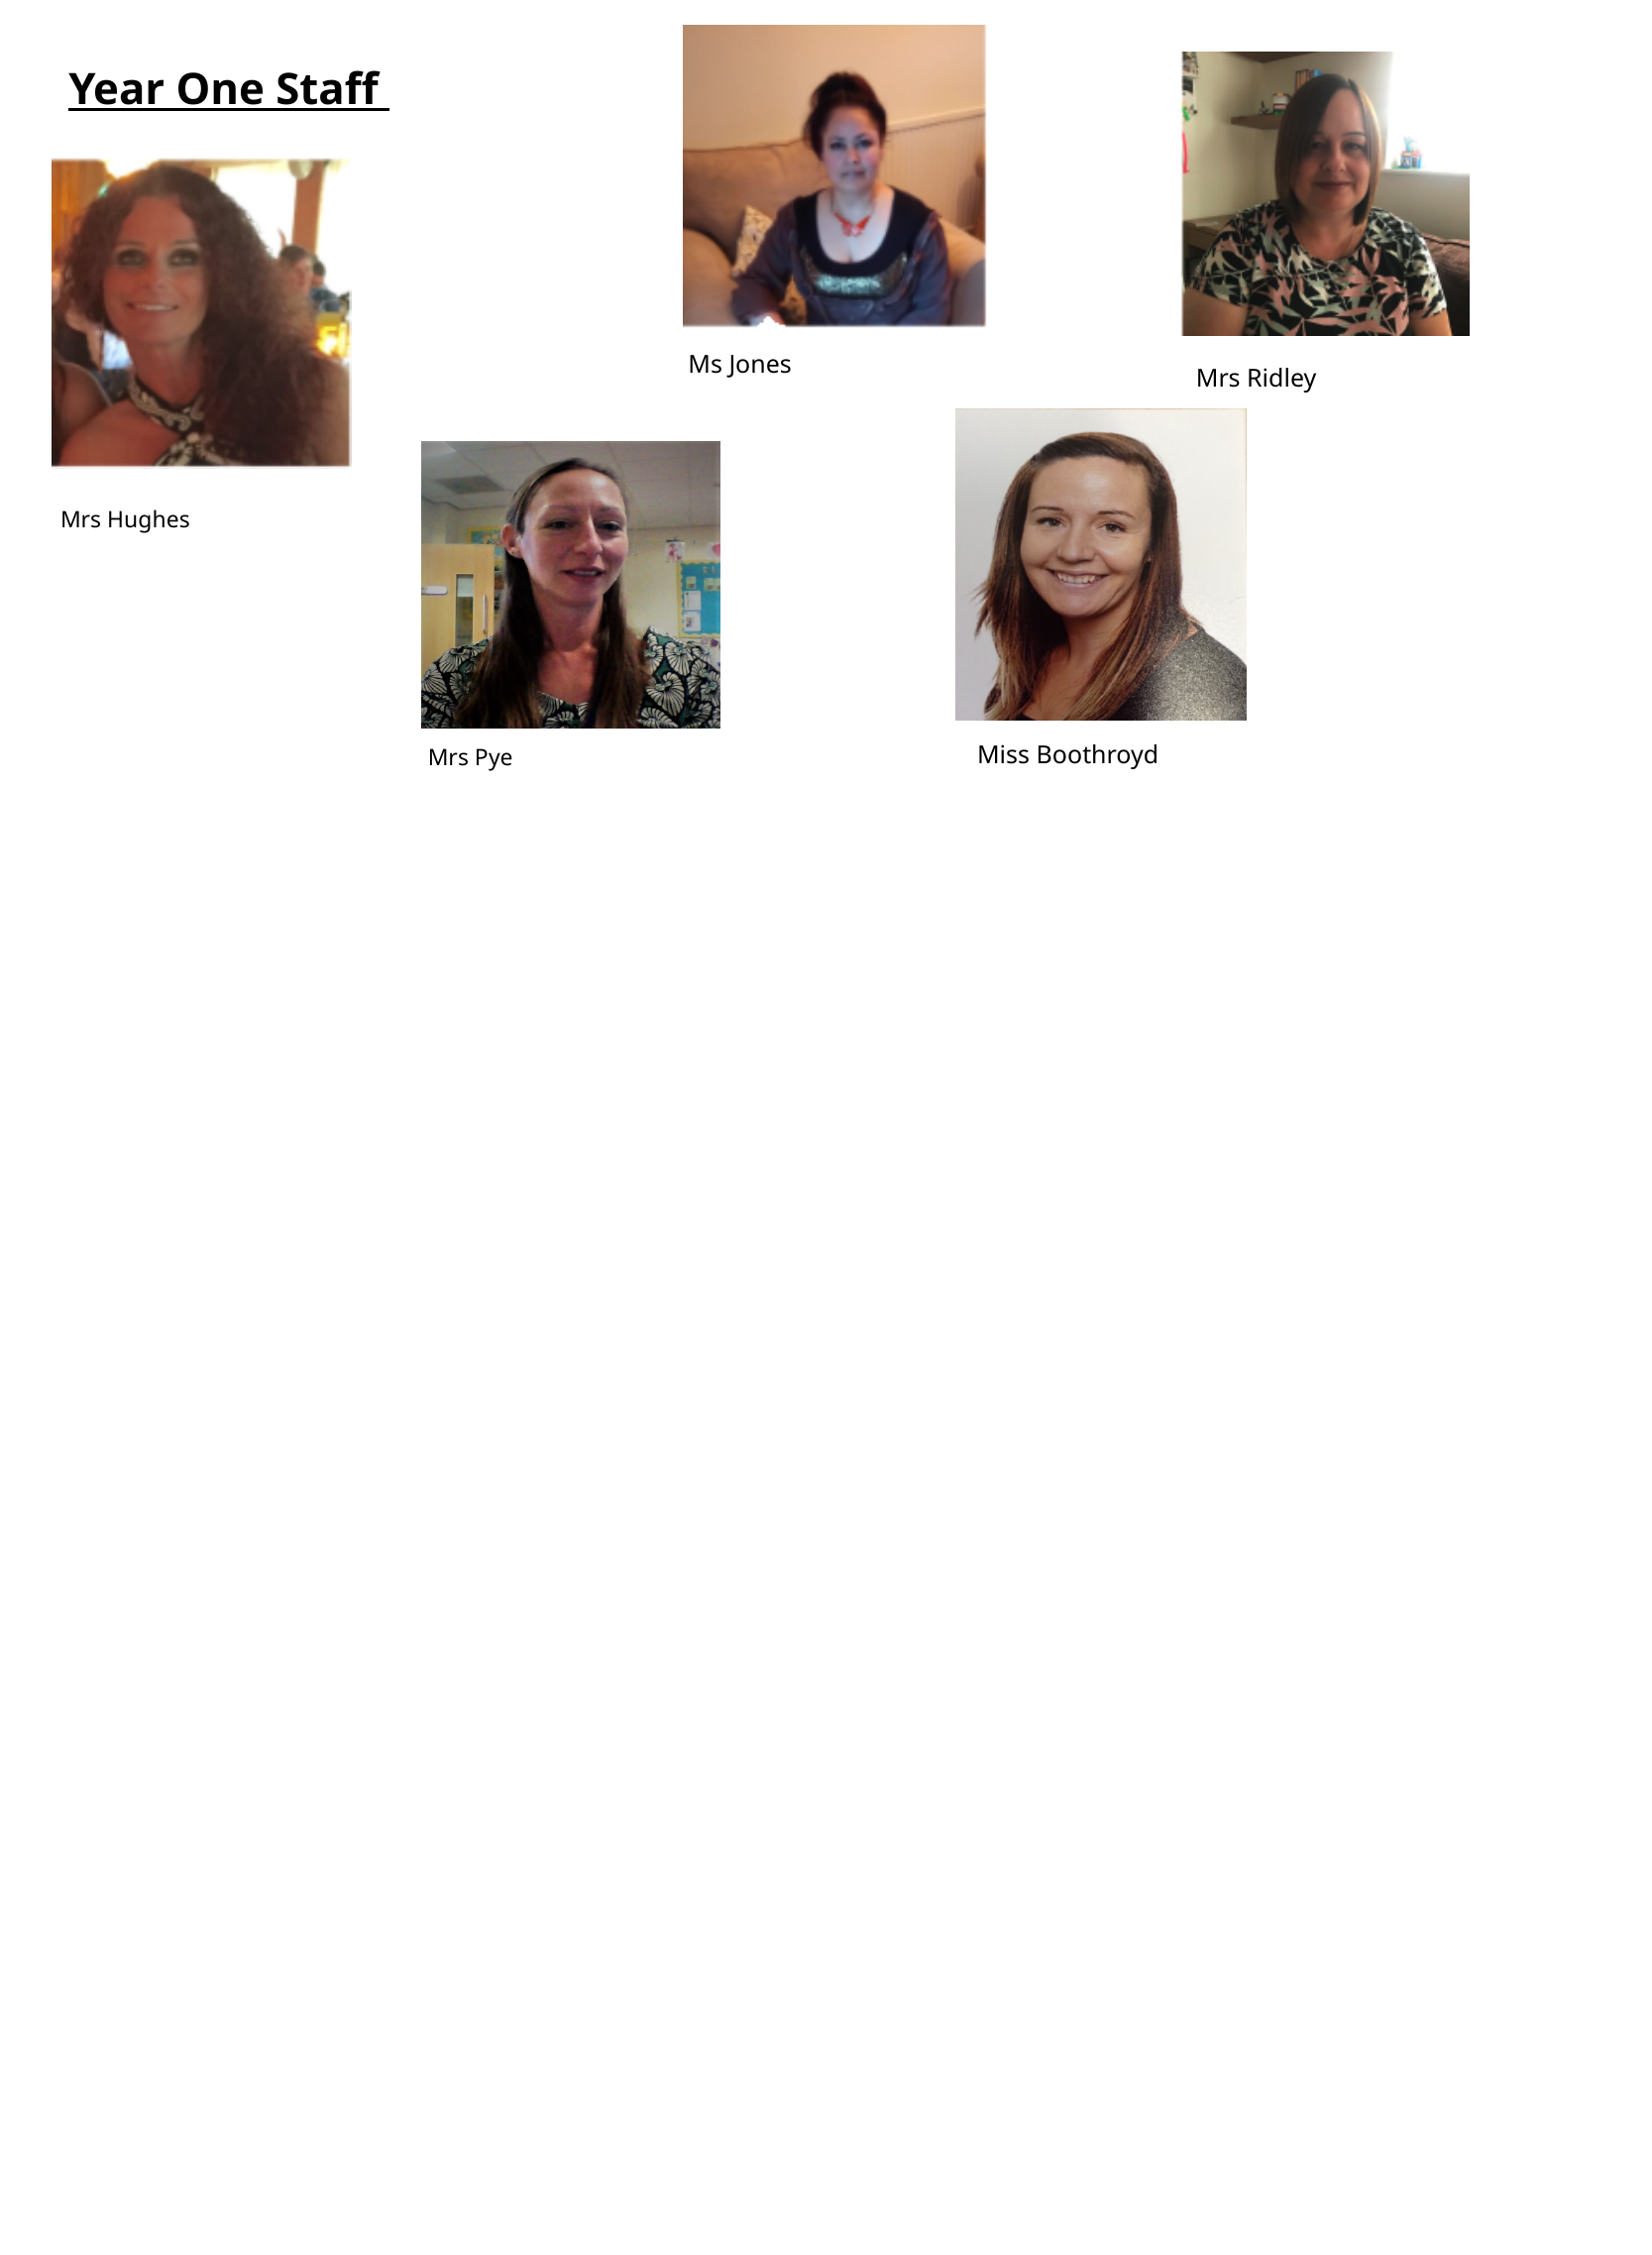

Year One Staff
Ms Jones
Mrs Ridley
Mrs Hughes
Miss Boothroyd
Mrs Pye